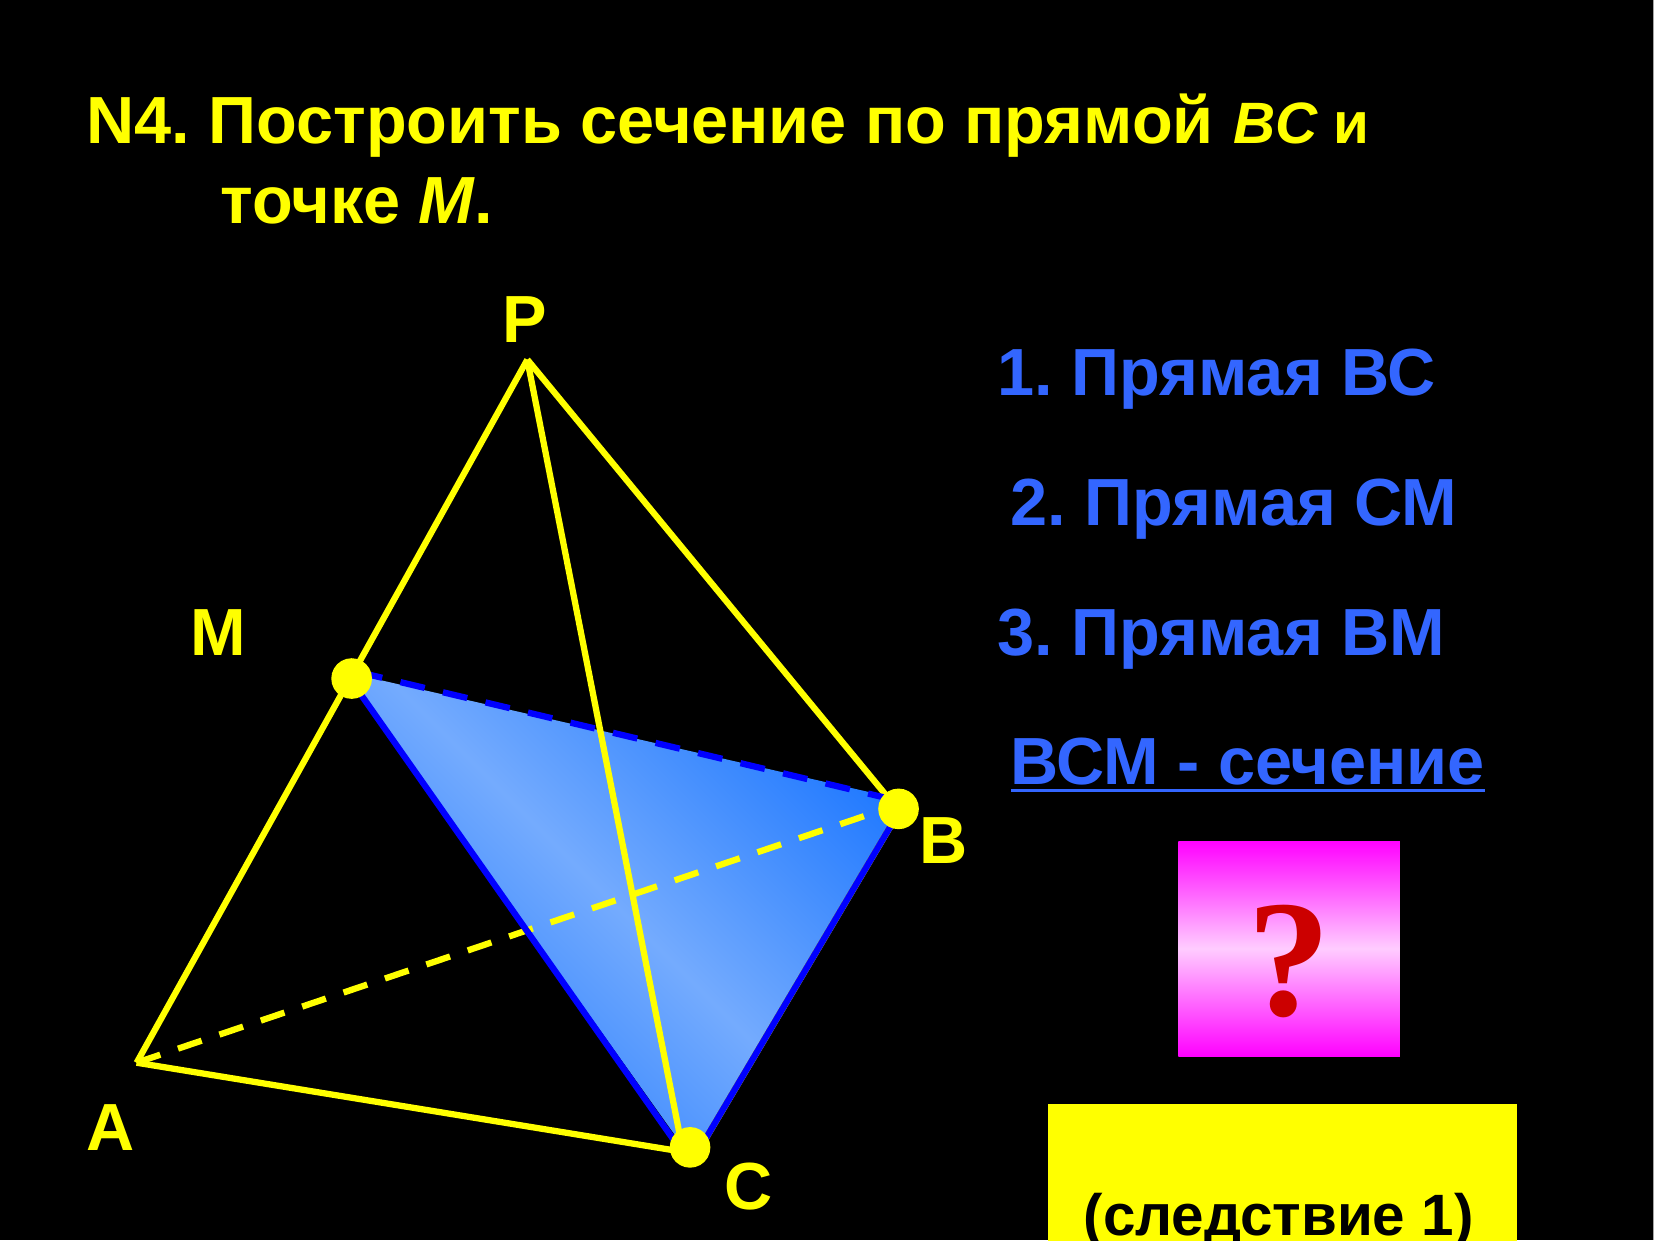

N4. Построить сечение по прямой BC и
 точке М.
Р
1. Прямая ВС
2. Прямая СМ
М
3. Прямая ВМ
ВСМ - сечение
В
?
А
(следствие 1)
С